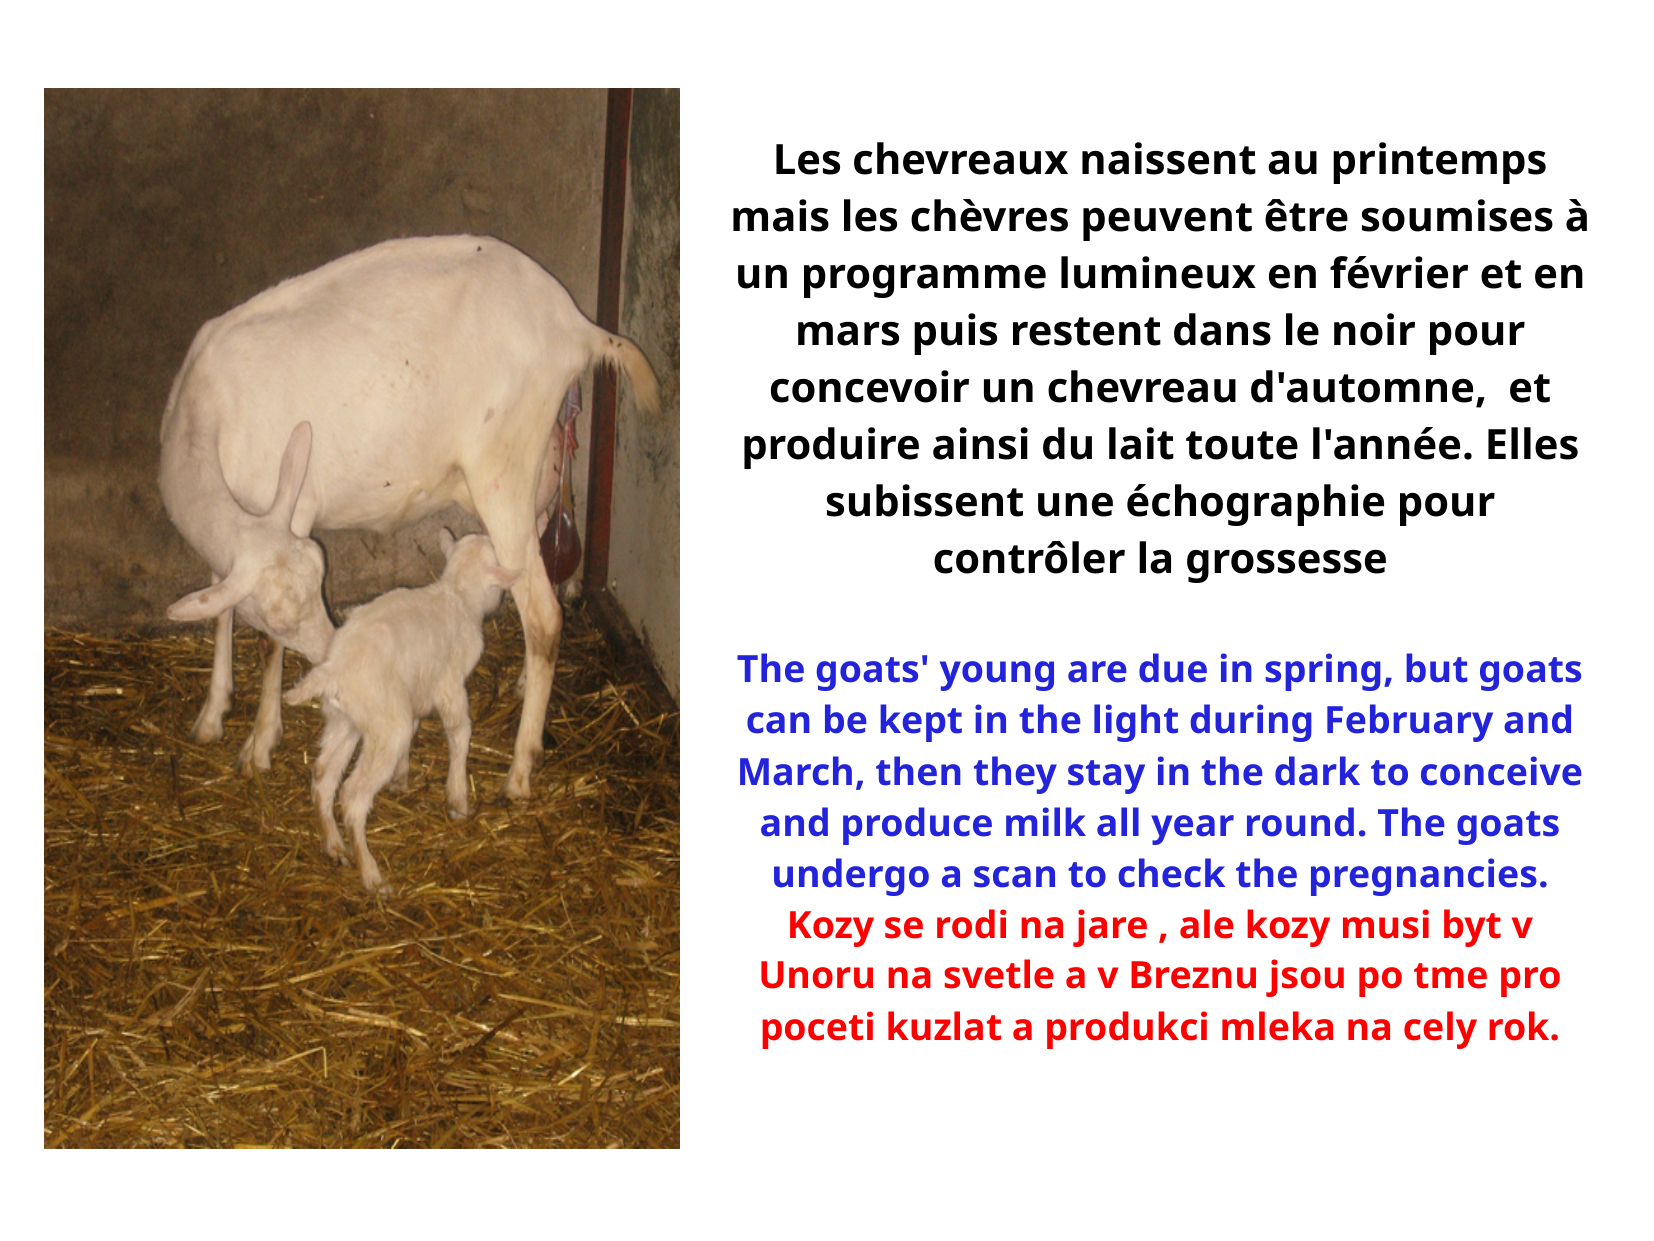

# Les chevreaux naissent au printemps mais les chèvres peuvent être soumises à un programme lumineux en février et en mars puis restent dans le noir pour concevoir un chevreau d'automne, et produire ainsi du lait toute l'année. Elles subissent une échographie pour contrôler la grossesse The goats' young are due in spring, but goats can be kept in the light during February and March, then they stay in the dark to conceive and produce milk all year round. The goats undergo a scan to check the pregnancies. Kozy se rodi na jare , ale kozy musi byt v Unoru na svetle a v Breznu jsou po tme pro poceti kuzlat a produkci mleka na cely rok.